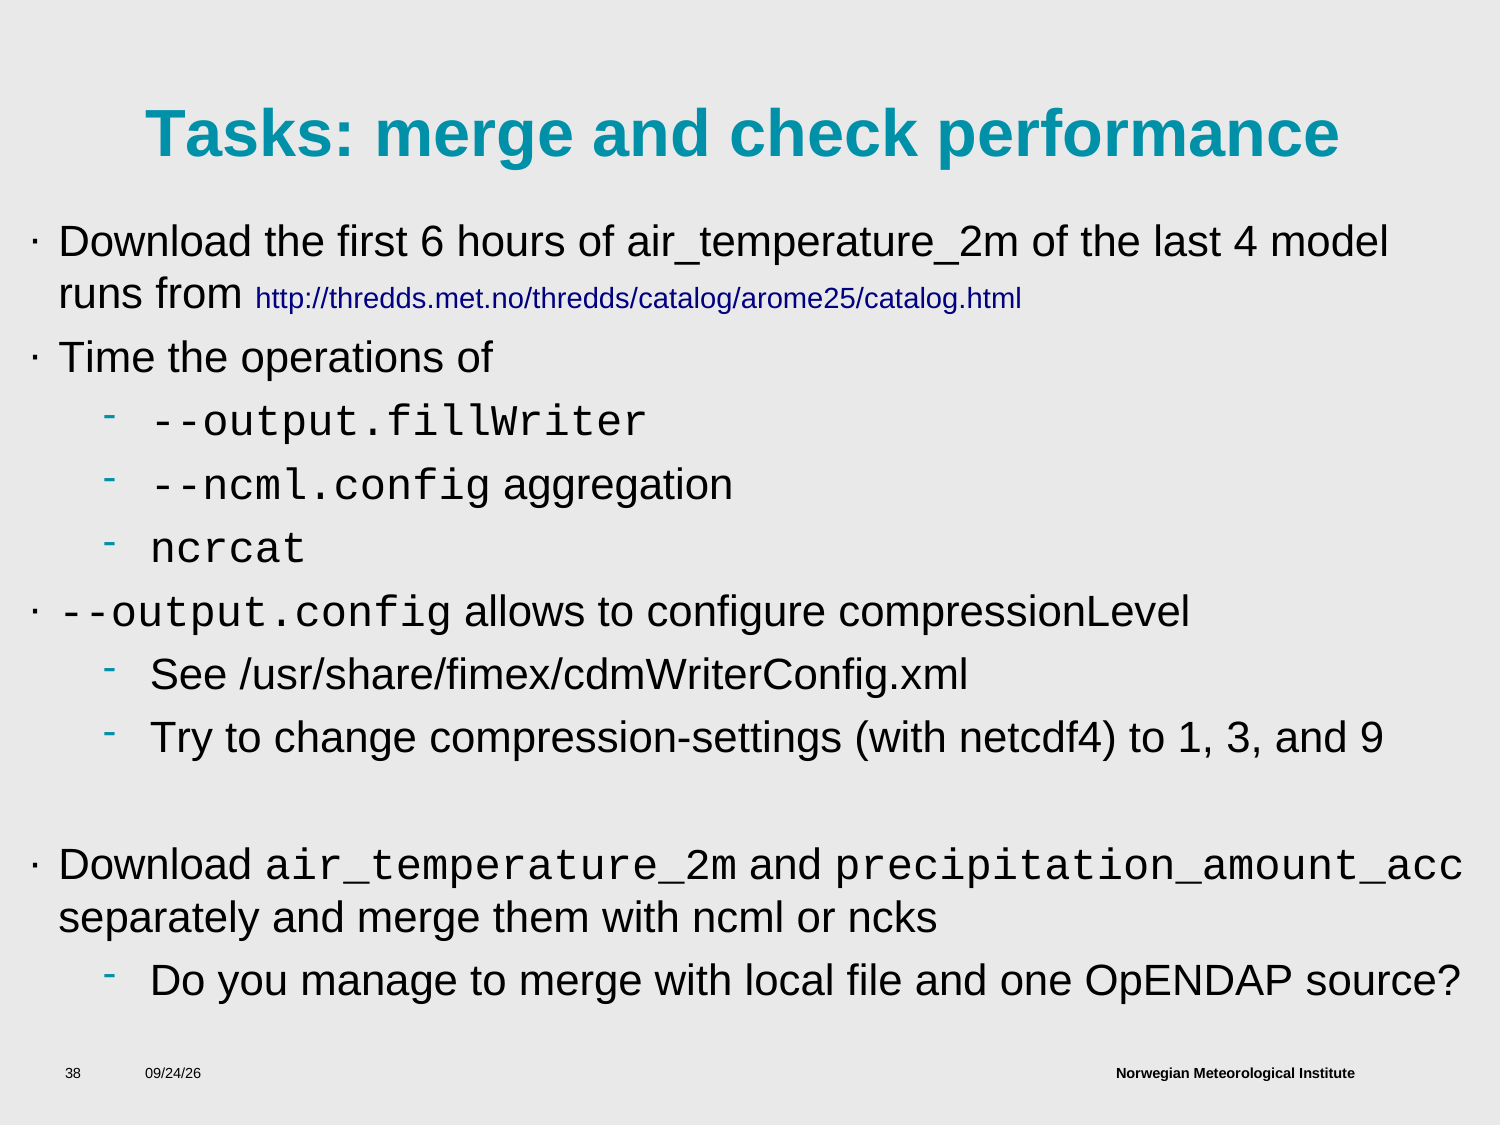

# Tasks: merge and check performance
Download the first 6 hours of air_temperature_2m of the last 4 model runs from http://thredds.met.no/thredds/catalog/arome25/catalog.html
Time the operations of
--output.fillWriter
--ncml.config aggregation
ncrcat
--output.config allows to configure compressionLevel
See /usr/share/fimex/cdmWriterConfig.xml
Try to change compression-settings (with netcdf4) to 1, 3, and 9
Download air_temperature_2m and precipitation_amount_acc separately and merge them with ncml or ncks
Do you manage to merge with local file and one OpENDAP source?